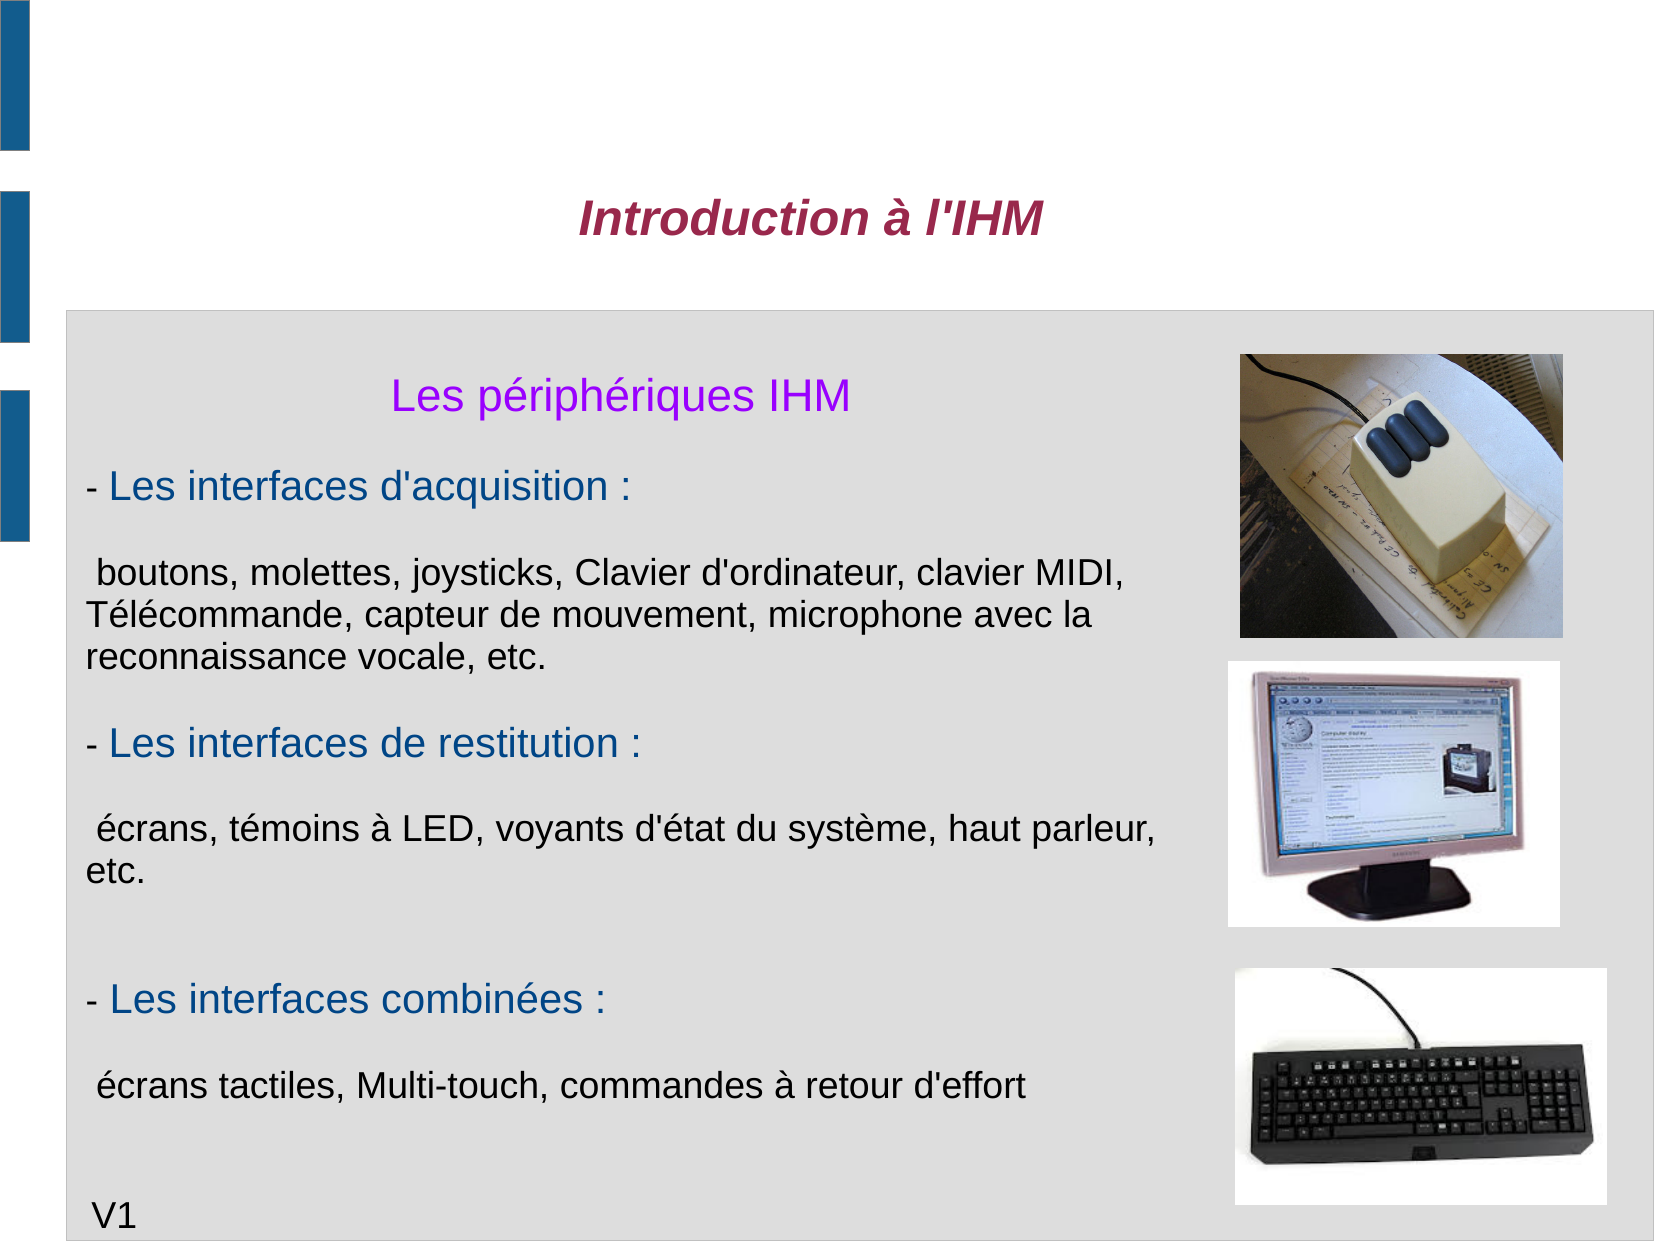

# Introduction à l'IHM
Les périphériques IHM
- Les interfaces d'acquisition :
 boutons, molettes, joysticks, Clavier d'ordinateur, clavier MIDI, Télécommande, capteur de mouvement, microphone avec la reconnaissance vocale, etc.
- Les interfaces de restitution :
 écrans, témoins à LED, voyants d'état du système, haut parleur, etc.
- Les interfaces combinées :
 écrans tactiles, Multi-touch, commandes à retour d'effort
V1